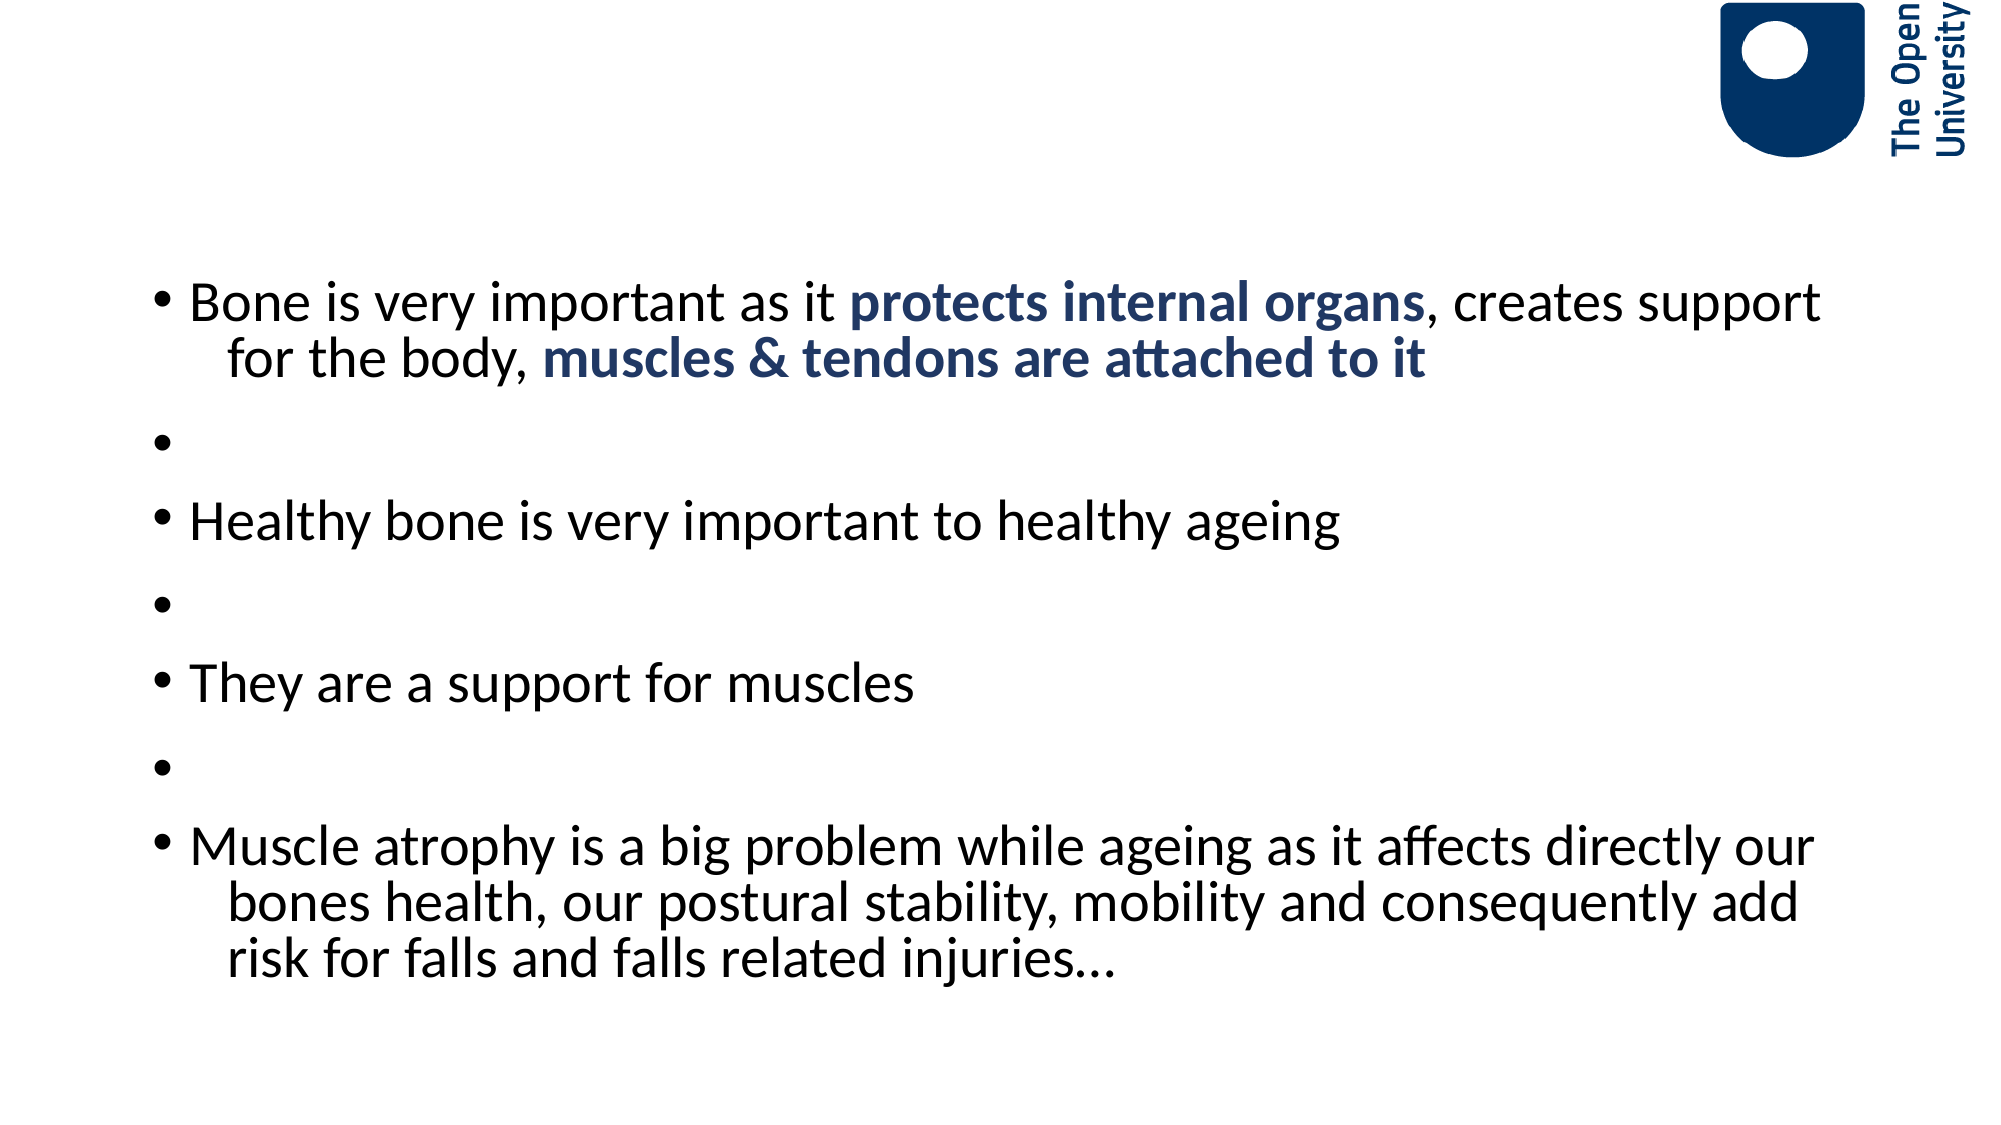

# Bone is very important as it protects internal organs, creates support for the body, muscles & tendons are attached to it
Healthy bone is very important to healthy ageing
They are a support for muscles
Muscle atrophy is a big problem while ageing as it affects directly our bones health, our postural stability, mobility and consequently add risk for falls and falls related injuries…